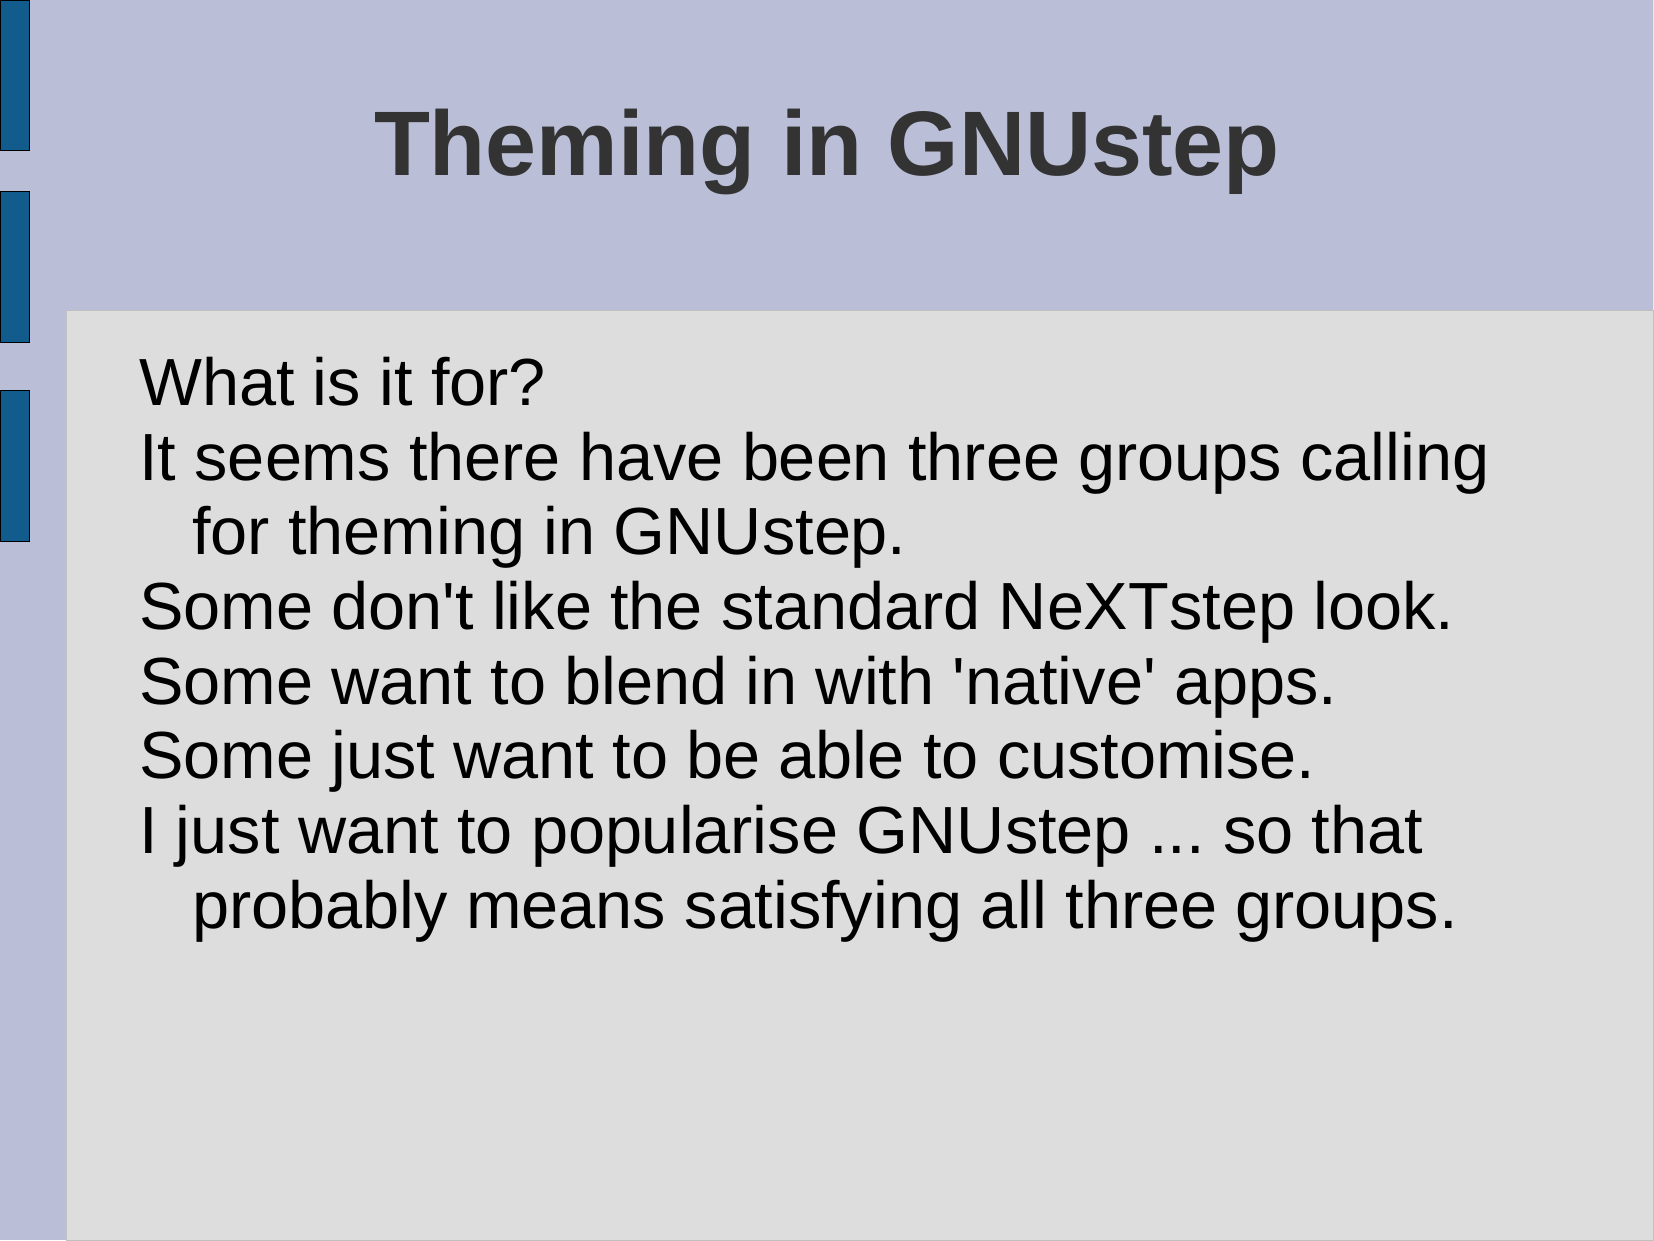

# Theming in GNUstep
What is it for?
It seems there have been three groups calling for theming in GNUstep.
Some don't like the standard NeXTstep look.
Some want to blend in with 'native' apps.
Some just want to be able to customise.
I just want to popularise GNUstep ... so that probably means satisfying all three groups.